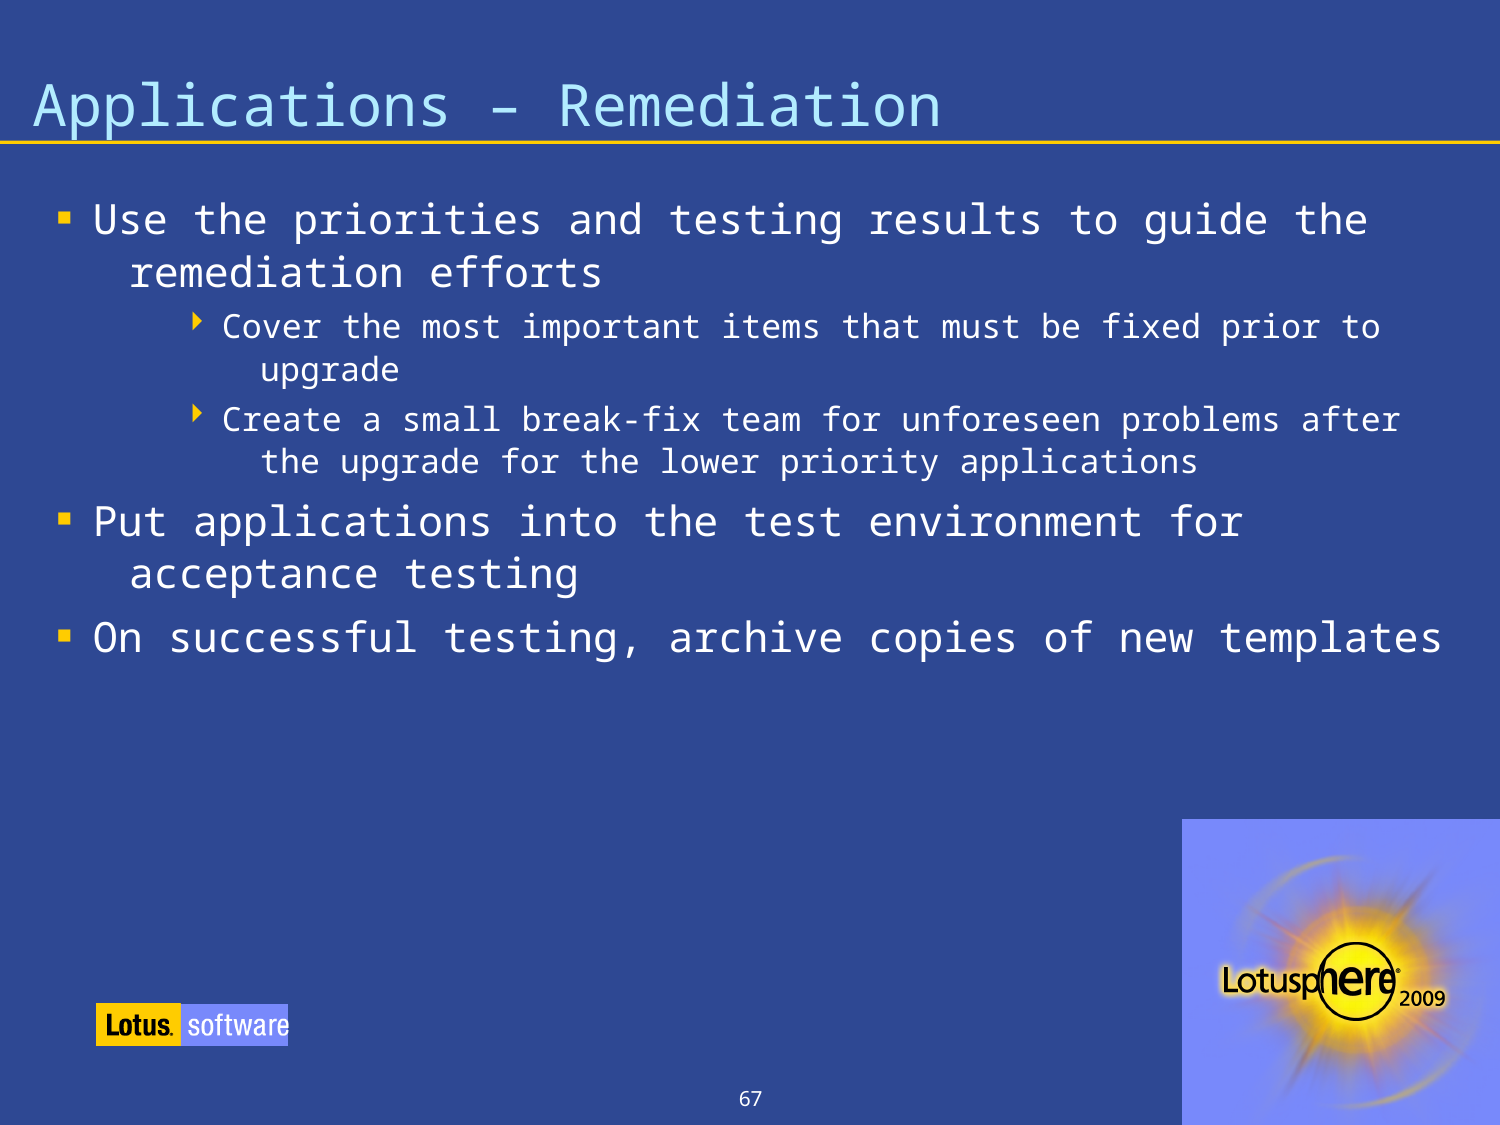

# Applications – Remediation
Use the priorities and testing results to guide the remediation efforts
Cover the most important items that must be fixed prior to upgrade
Create a small break-fix team for unforeseen problems after the upgrade for the lower priority applications
Put applications into the test environment for acceptance testing
On successful testing, archive copies of new templates
67